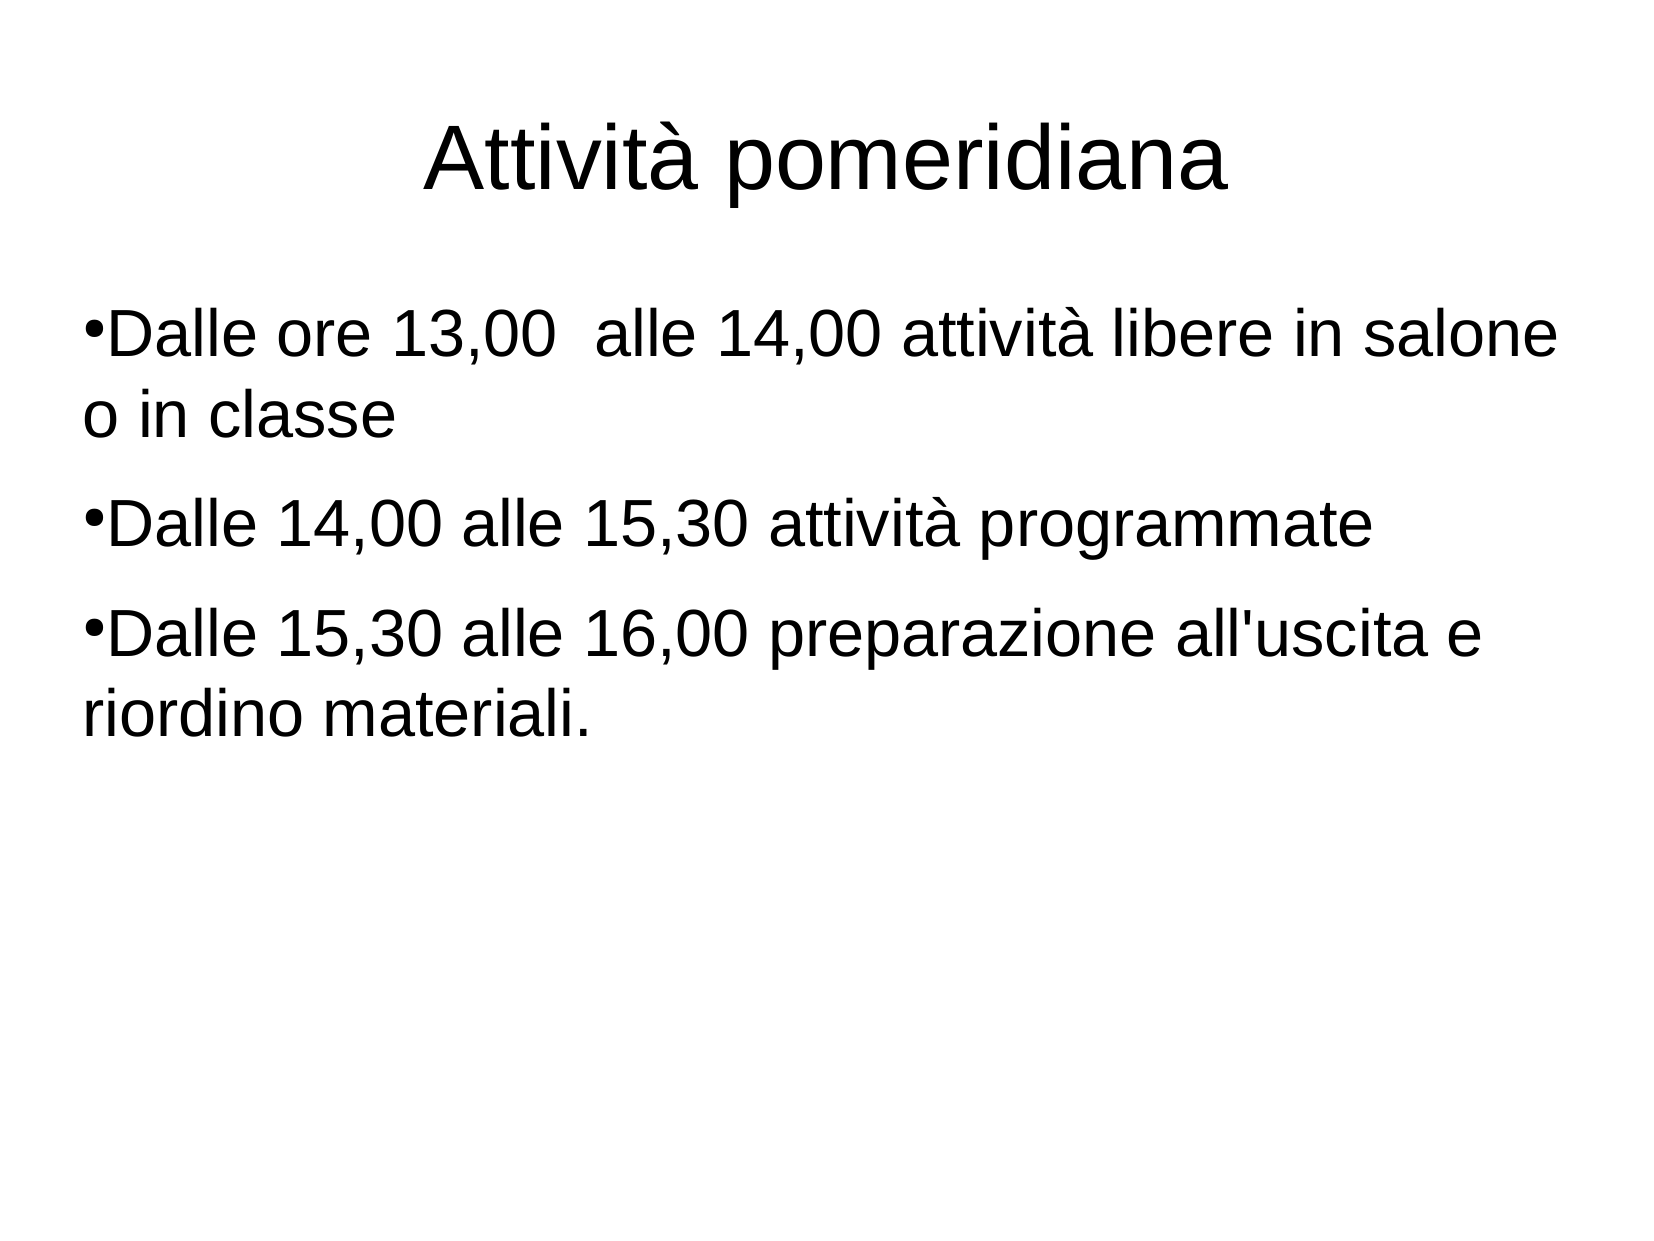

# Attività pomeridiana
Dalle ore 13,00 alle 14,00 attività libere in salone o in classe
Dalle 14,00 alle 15,30 attività programmate
Dalle 15,30 alle 16,00 preparazione all'uscita e riordino materiali.